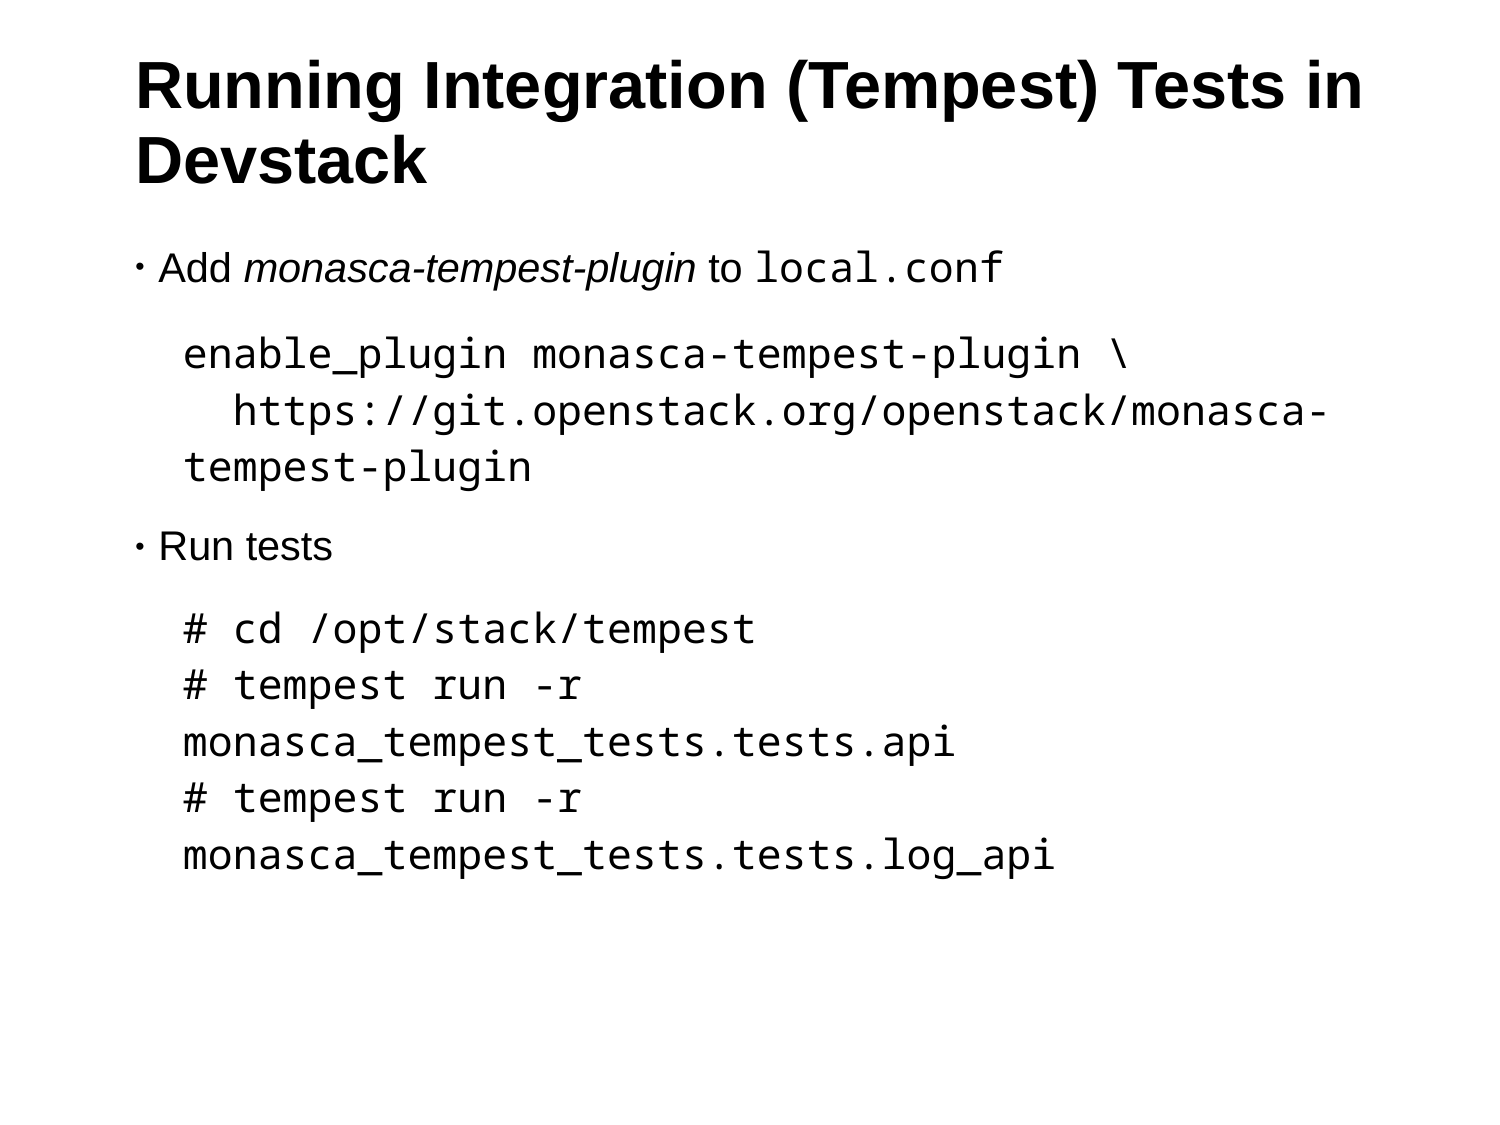

# Running Integration (Tempest) Tests in Devstack
Add monasca-tempest-plugin to local.conf
enable_plugin monasca-tempest-plugin \
 https://git.openstack.org/openstack/monasca-tempest-plugin
Run tests
# cd /opt/stack/tempest # tempest run -r monasca_tempest_tests.tests.api # tempest run -r monasca_tempest_tests.tests.log_api